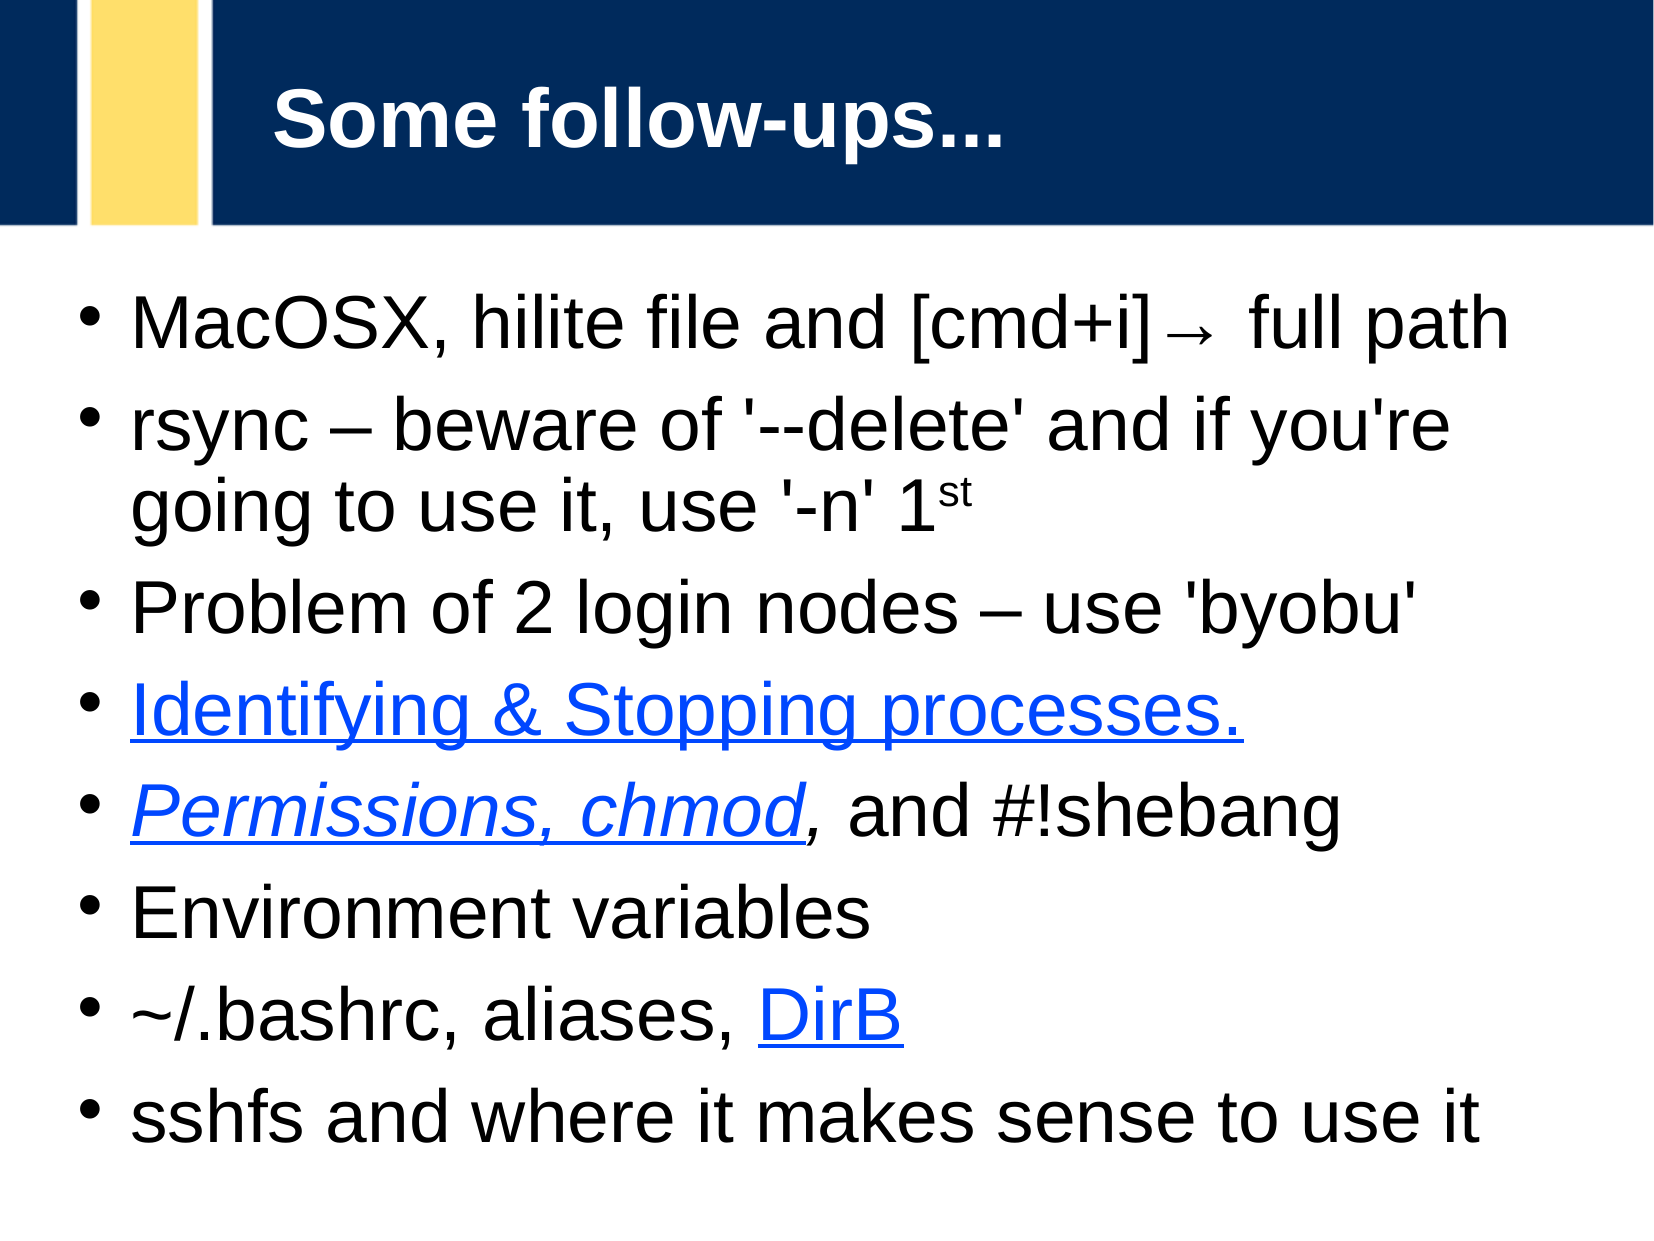

# Some follow-ups...
MacOSX, hilite file and [cmd+i]→ full path
rsync – beware of '--delete' and if you're going to use it, use '-n' 1st
Problem of 2 login nodes – use 'byobu'
Identifying & Stopping processes.
Permissions, chmod, and #!shebang
Environment variables
~/.bashrc, aliases, DirB
sshfs and where it makes sense to use it